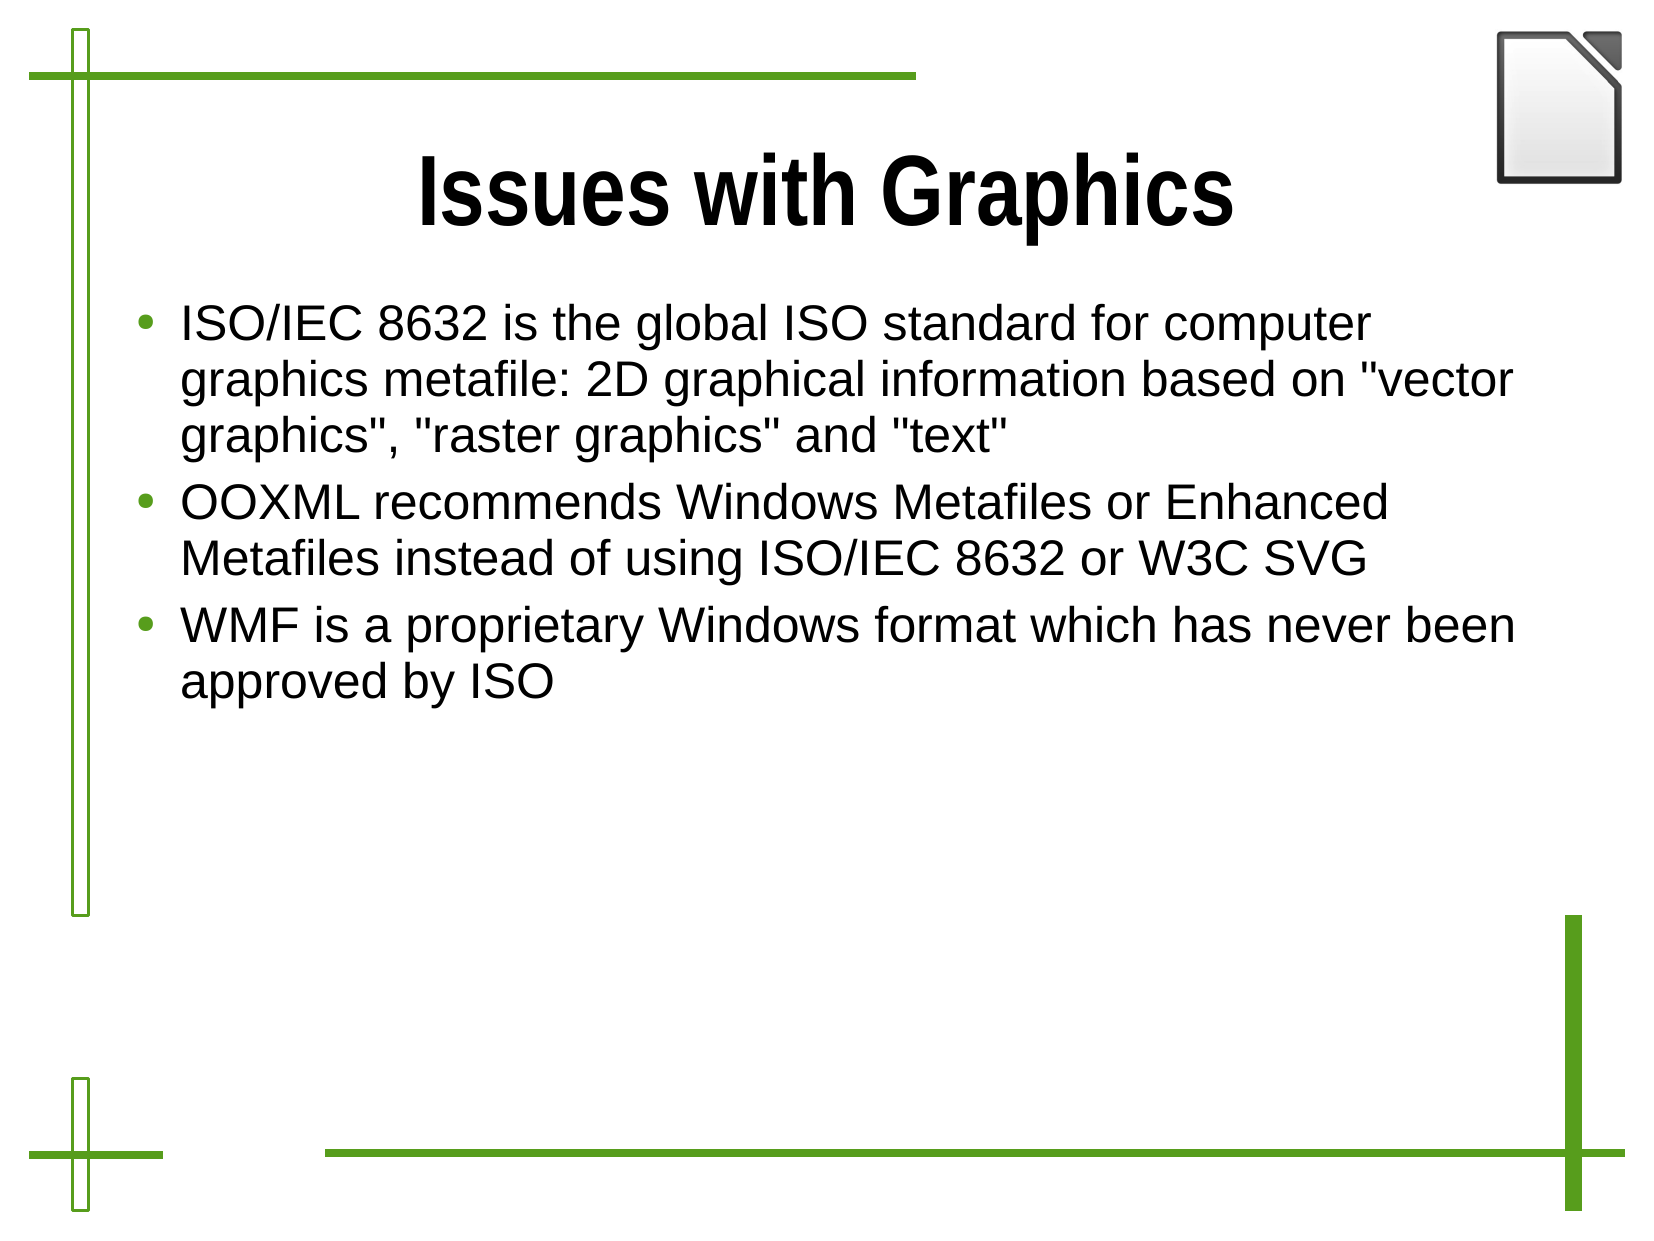

# Issues with Graphics
ISO/IEC 8632 is the global ISO standard for computer graphics metafile: 2D graphical information based on "vector graphics", "raster graphics" and "text"
OOXML recommends Windows Metafiles or Enhanced Metafiles instead of using ISO/IEC 8632 or W3C SVG
WMF is a proprietary Windows format which has never been approved by ISO